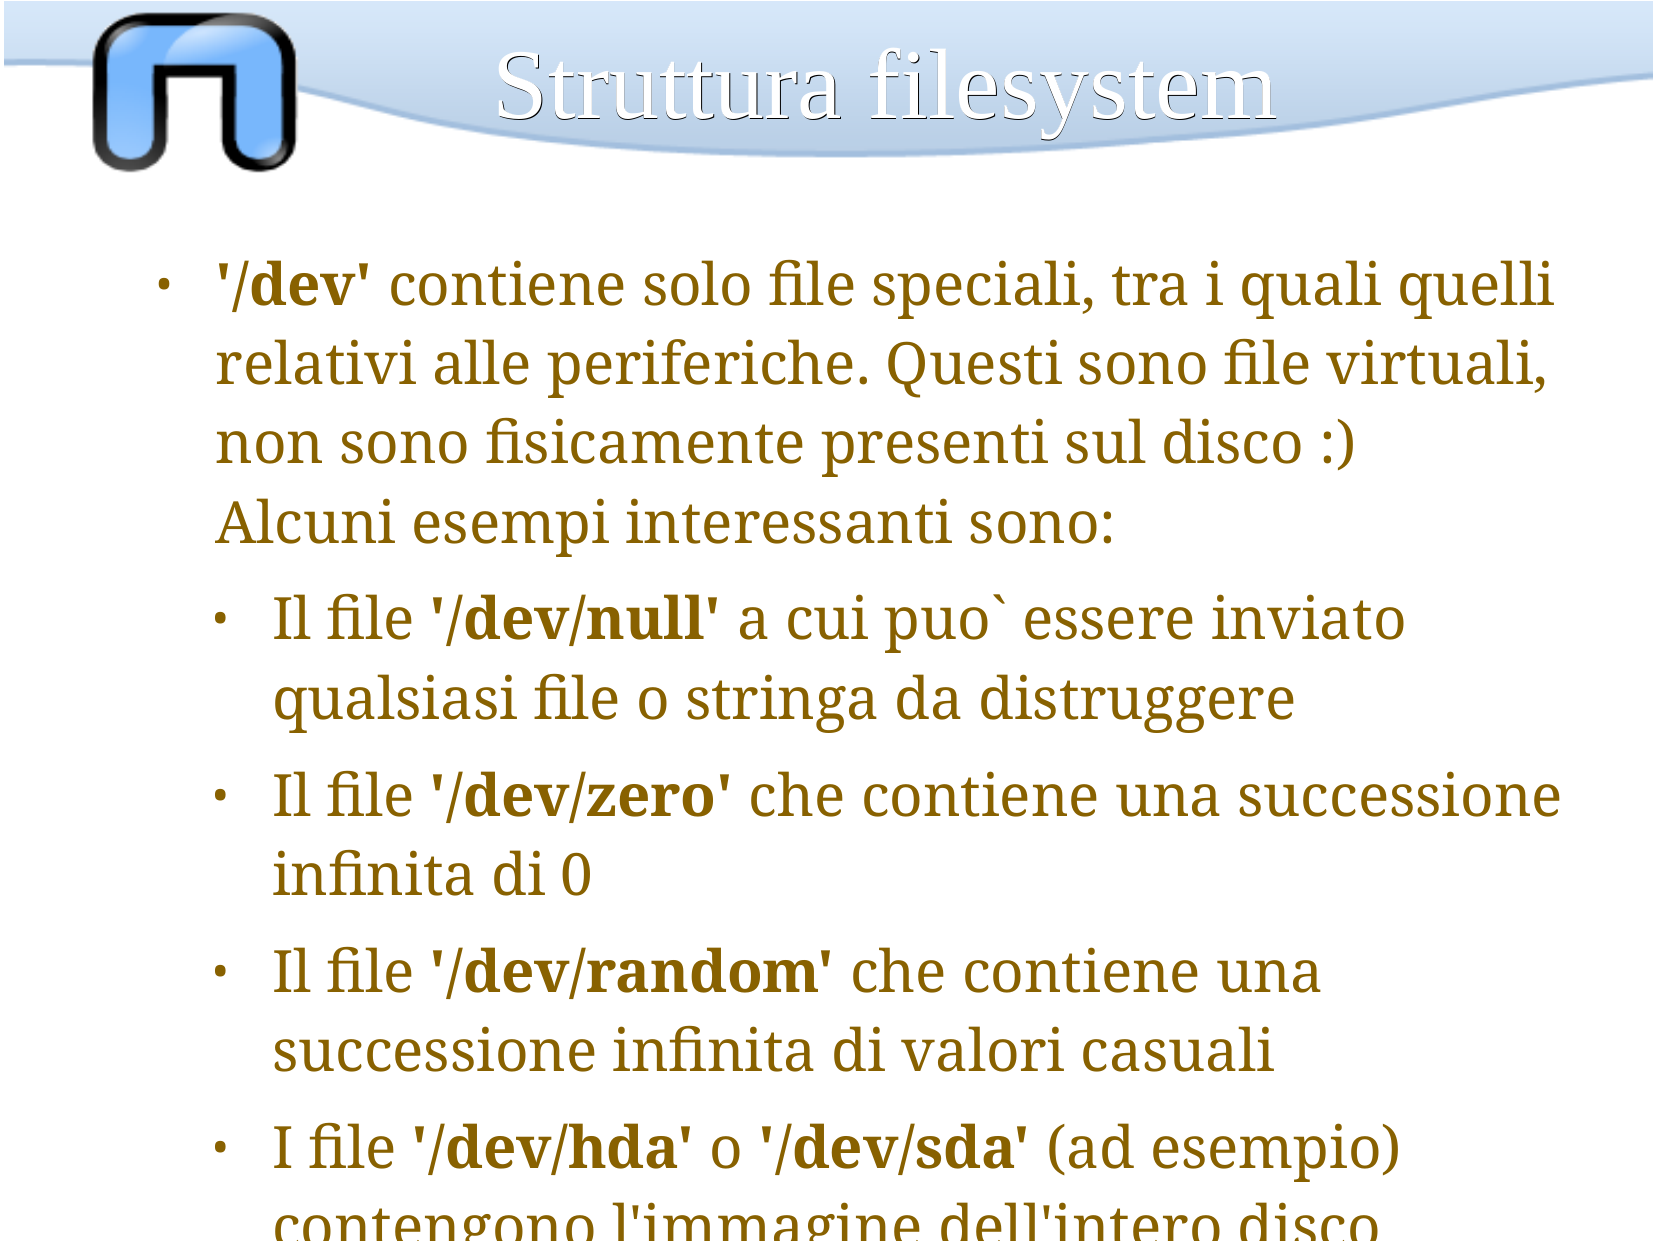

Struttura filesystem
# '/dev' contiene solo file speciali, tra i quali quelli relativi alle periferiche. Questi sono file virtuali, non sono fisicamente presenti sul disco :) Alcuni esempi interessanti sono:
Il file '/dev/null' a cui puo` essere inviato qualsiasi file o stringa da distruggere
Il file '/dev/zero' che contiene una successione infinita di 0
Il file '/dev/random' che contiene una successione infinita di valori casuali
I file '/dev/hda' o '/dev/sda' (ad esempio) contengono l'immagine dell'intero disco